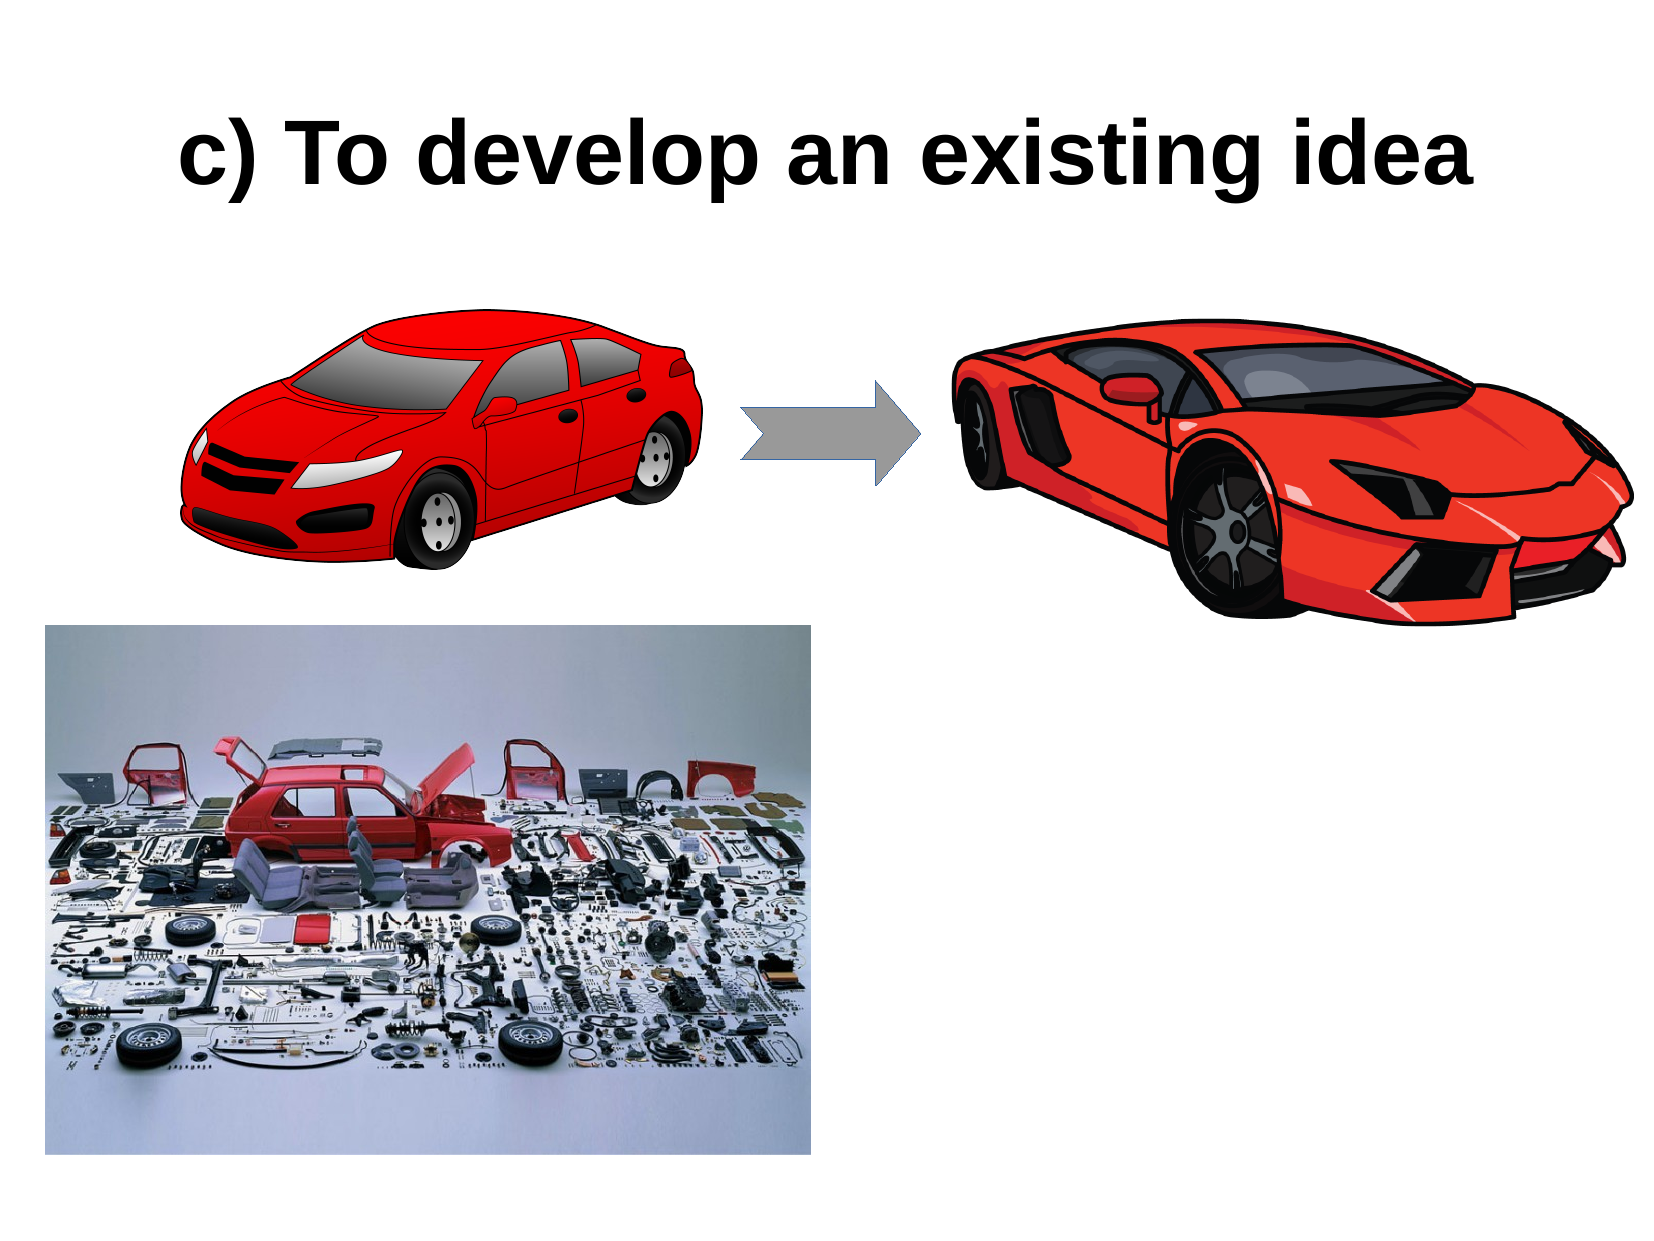

# c) To develop an existing idea